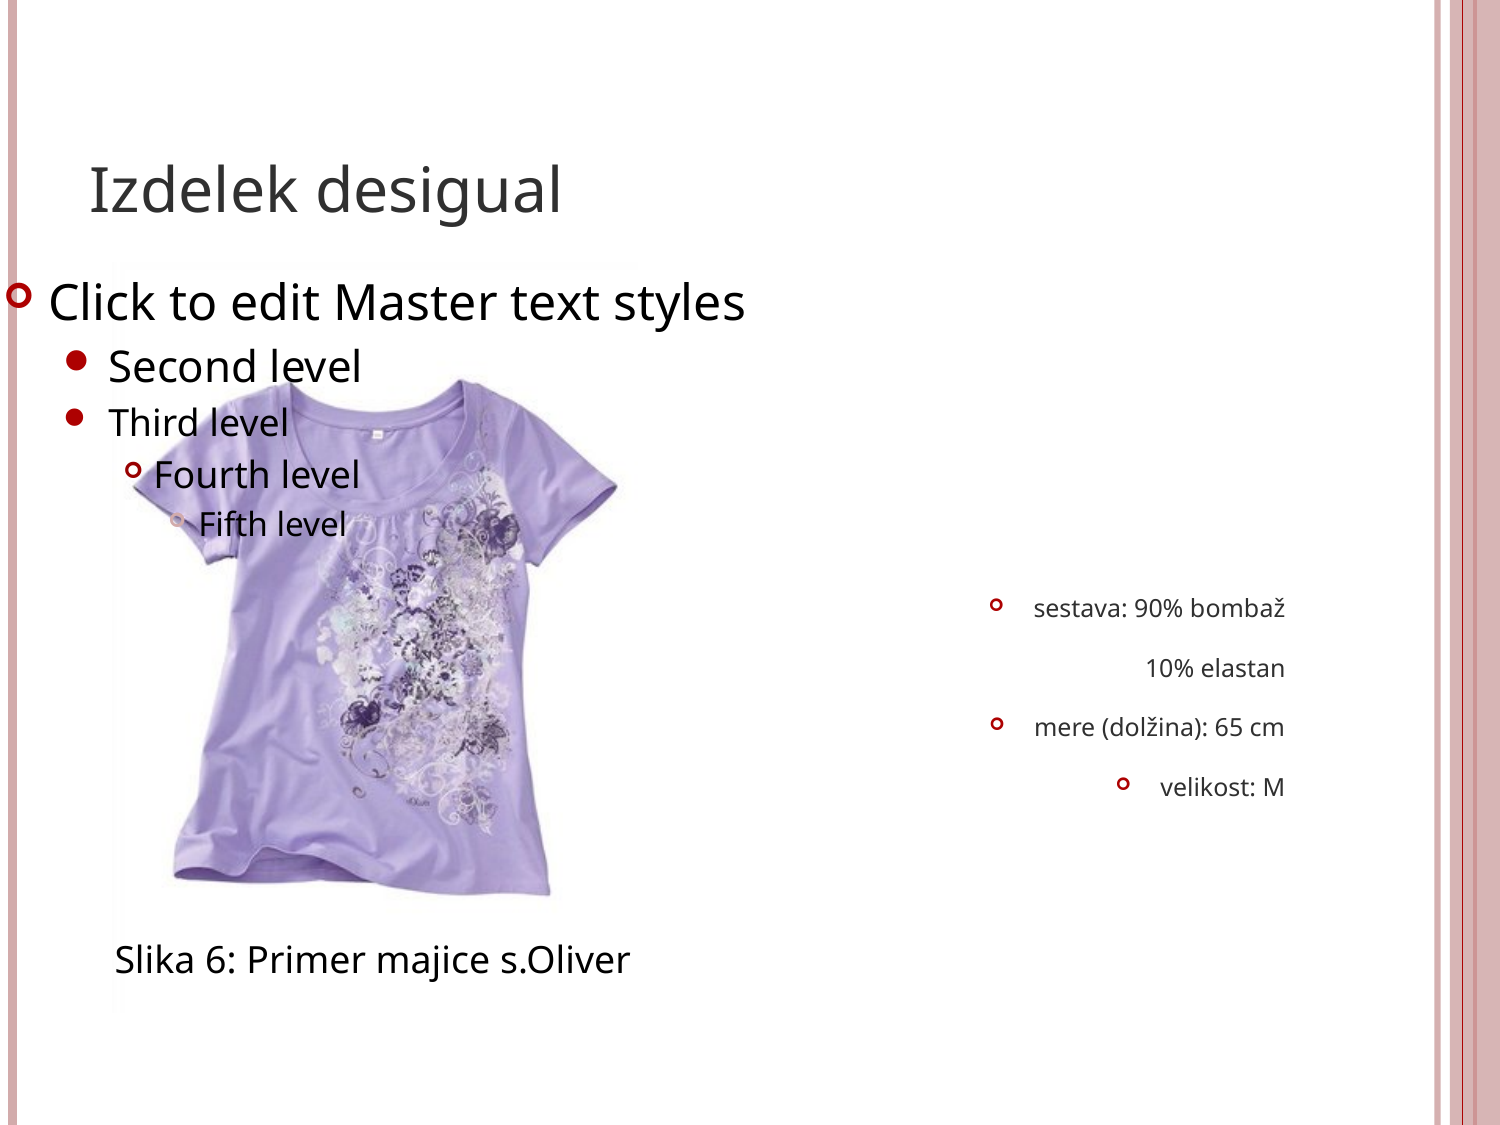

# Izdelek desigual
Click to edit Master text styles
Second level
Third level
Fourth level
Fifth level
sestava: 90% bombaž
 10% elastan
mere (dolžina): 65 cm
velikost: M
Slika 6: Primer majice s.Oliver